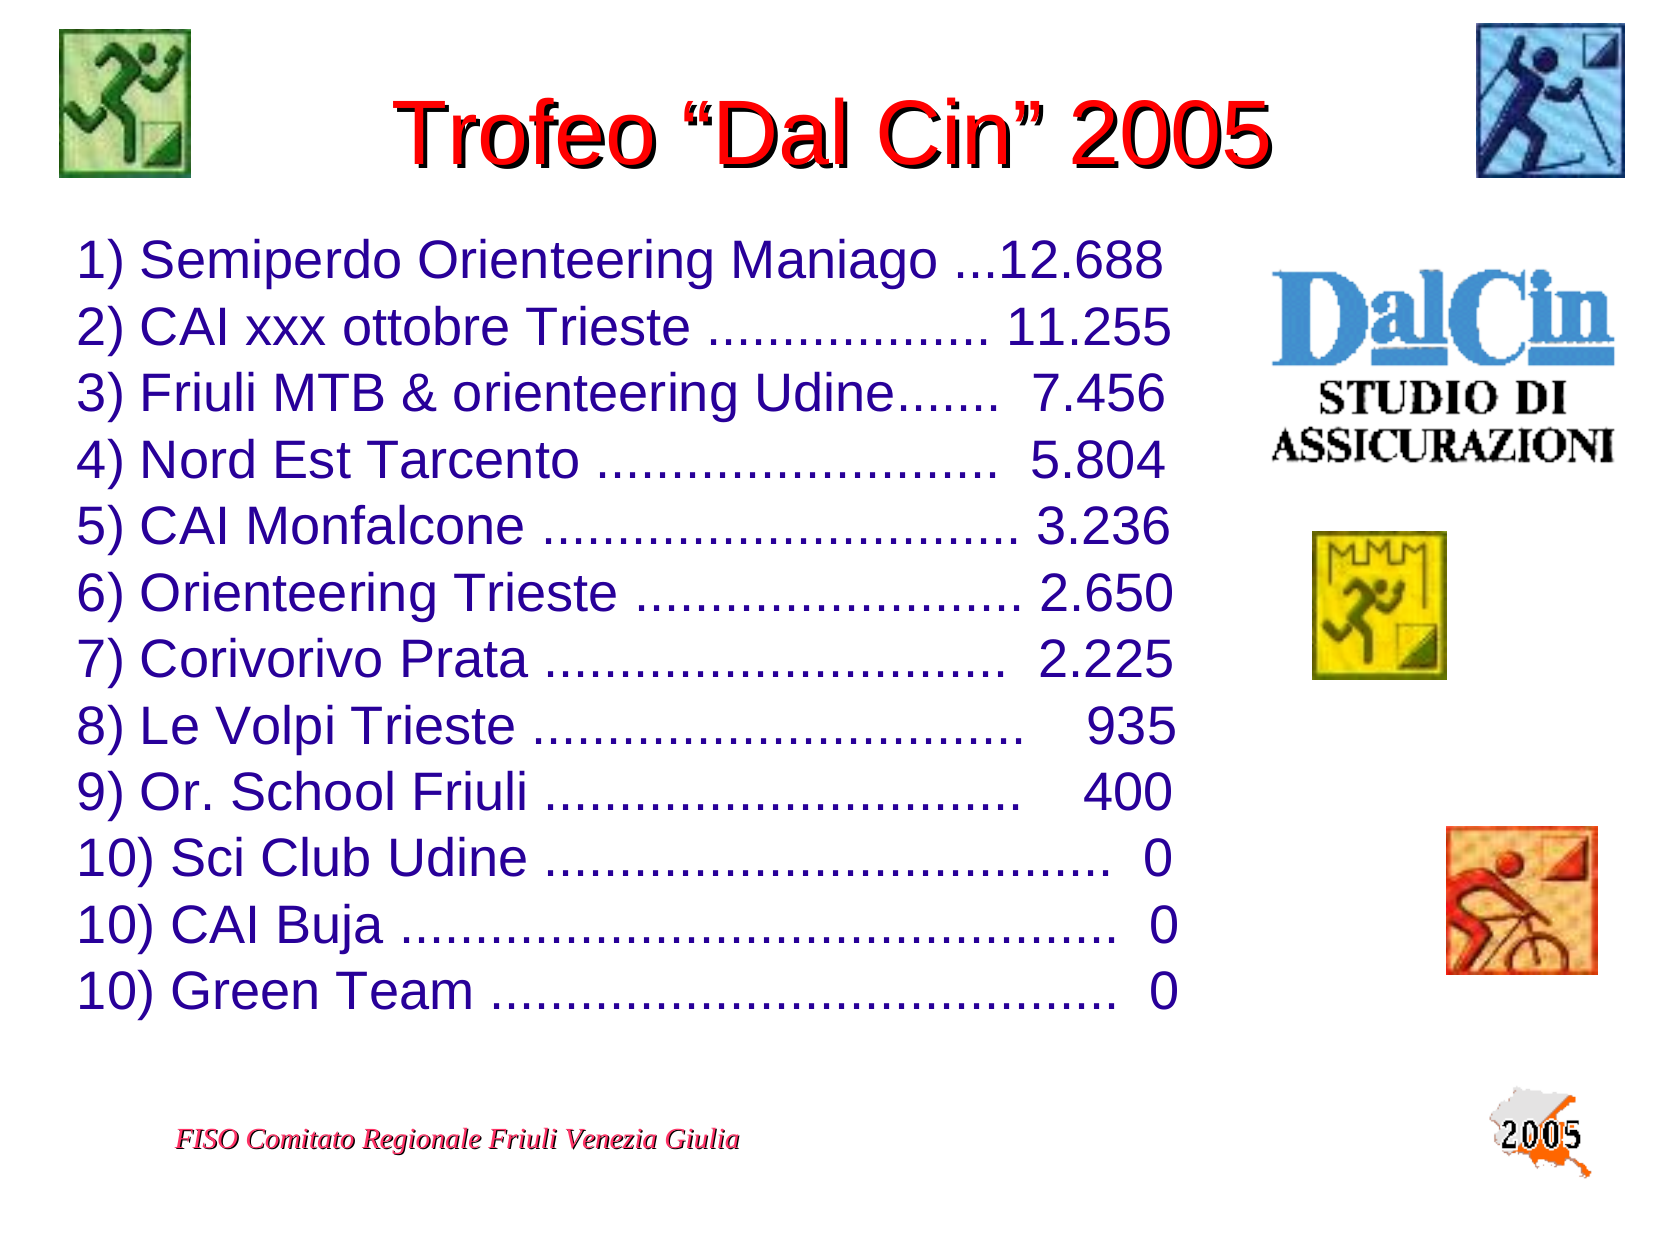

# Trofeo “Dal Cin” 2005
1) Semiperdo Orienteering Maniago ...12.688
2) CAI xxx ottobre Trieste ................... 11.255
3) Friuli MTB & orienteering Udine....... 7.456
4) Nord Est Tarcento ........................... 5.804
5) CAI Monfalcone ................................ 3.236
6) Orienteering Trieste .......................... 2.650
7) Corivorivo Prata ............................... 2.225
8) Le Volpi Trieste ................................. 935
9) Or. School Friuli ................................ 400
10) Sci Club Udine ...................................... 0
10) CAI Buja ................................................ 0
10) Green Team .......................................... 0